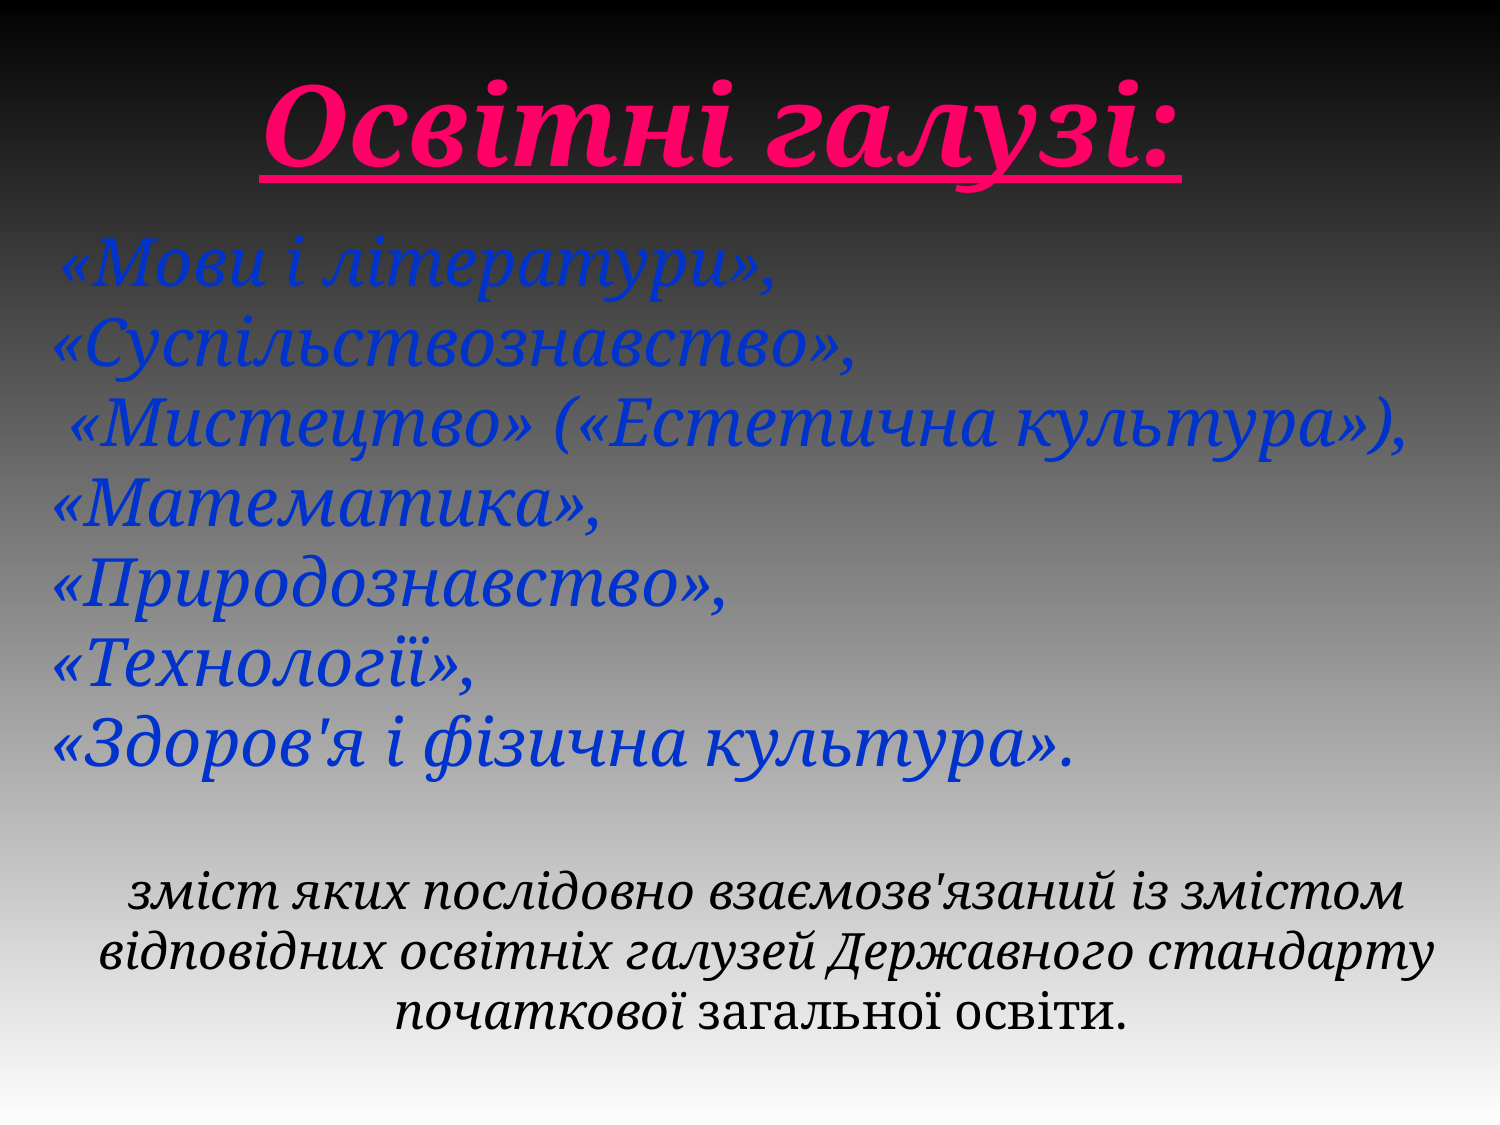

Освітні галузі:
 «Мови і літератури», «Суспільствознавство»,
 «Мистецтво» («Естетична культура»), «Математика»,
«Природознавство»,
«Технології»,
«Здоров'я і фізична культура».
зміст яких послідовно взаємозв'язаний із змістом відповідних освітніх галузей Державного стандарту початкової загальної освіти.
#